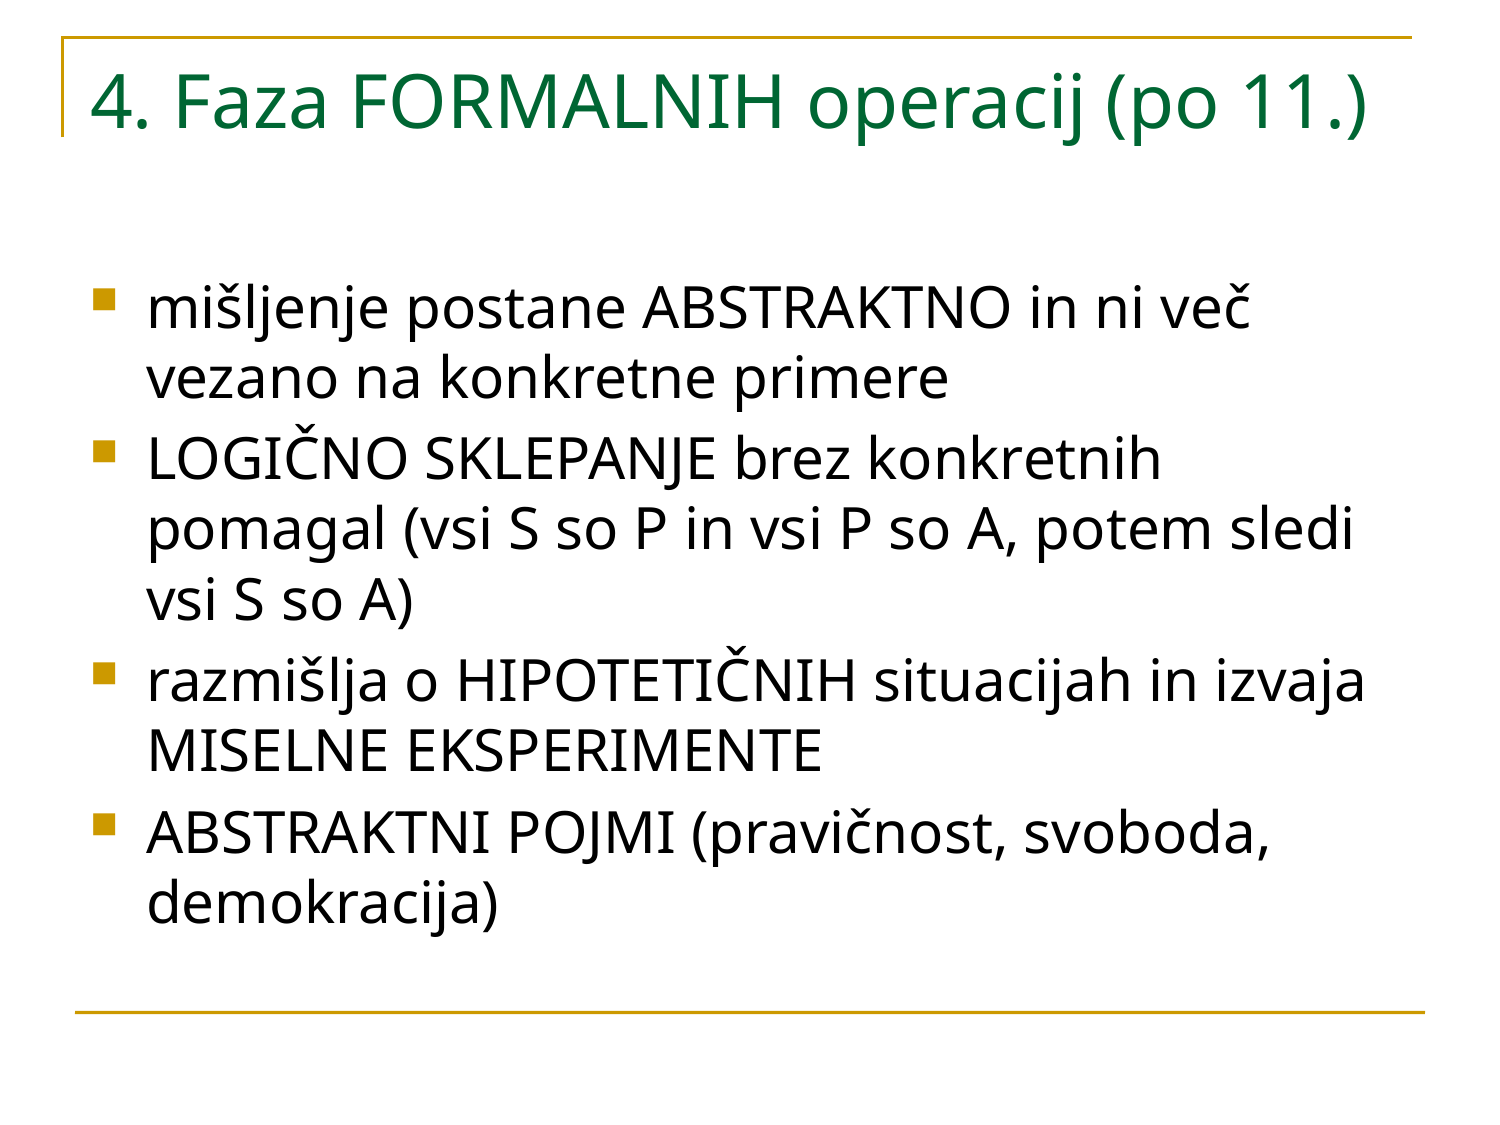

# 4. Faza FORMALNIH operacij (po 11.)
mišljenje postane ABSTRAKTNO in ni več vezano na konkretne primere
LOGIČNO SKLEPANJE brez konkretnih pomagal (vsi S so P in vsi P so A, potem sledi vsi S so A)
razmišlja o HIPOTETIČNIH situacijah in izvaja MISELNE EKSPERIMENTE
ABSTRAKTNI POJMI (pravičnost, svoboda, demokracija)